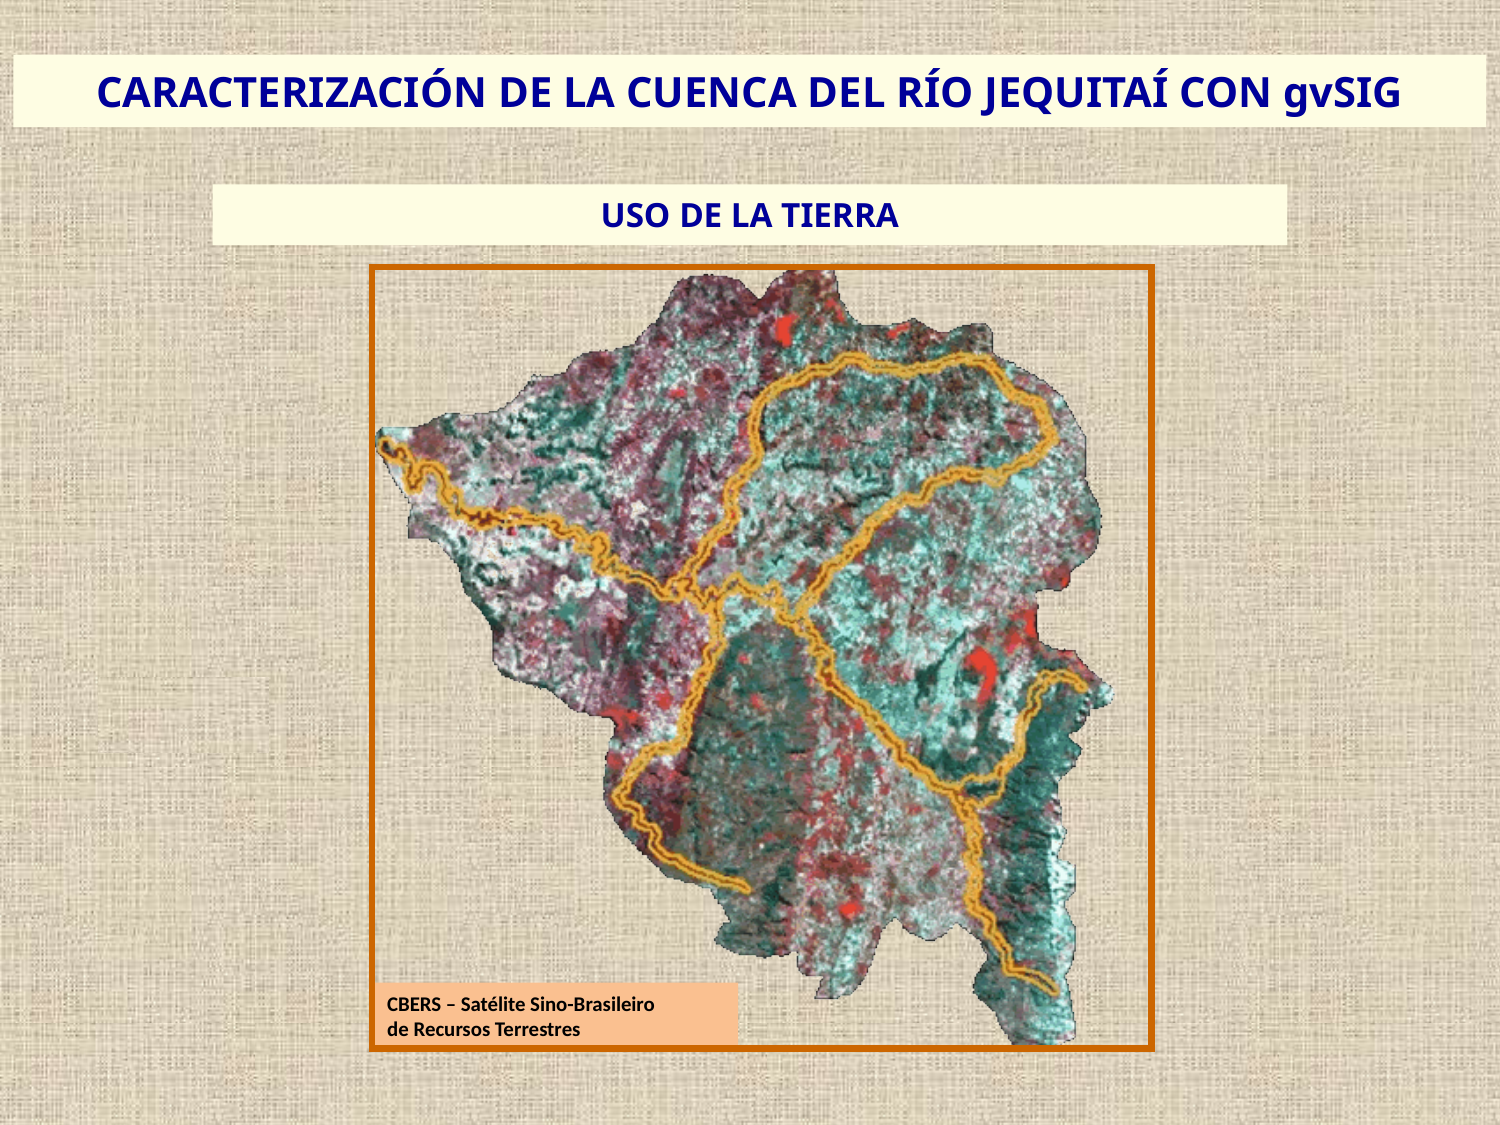

CARACTERIZACIÓN DE LA CUENCA DEL RÍO JEQUITAÍ CON gvSIG
USO DE LA TIERRA
CBERS – Satélite Sino-Brasileiro
de Recursos Terrestres